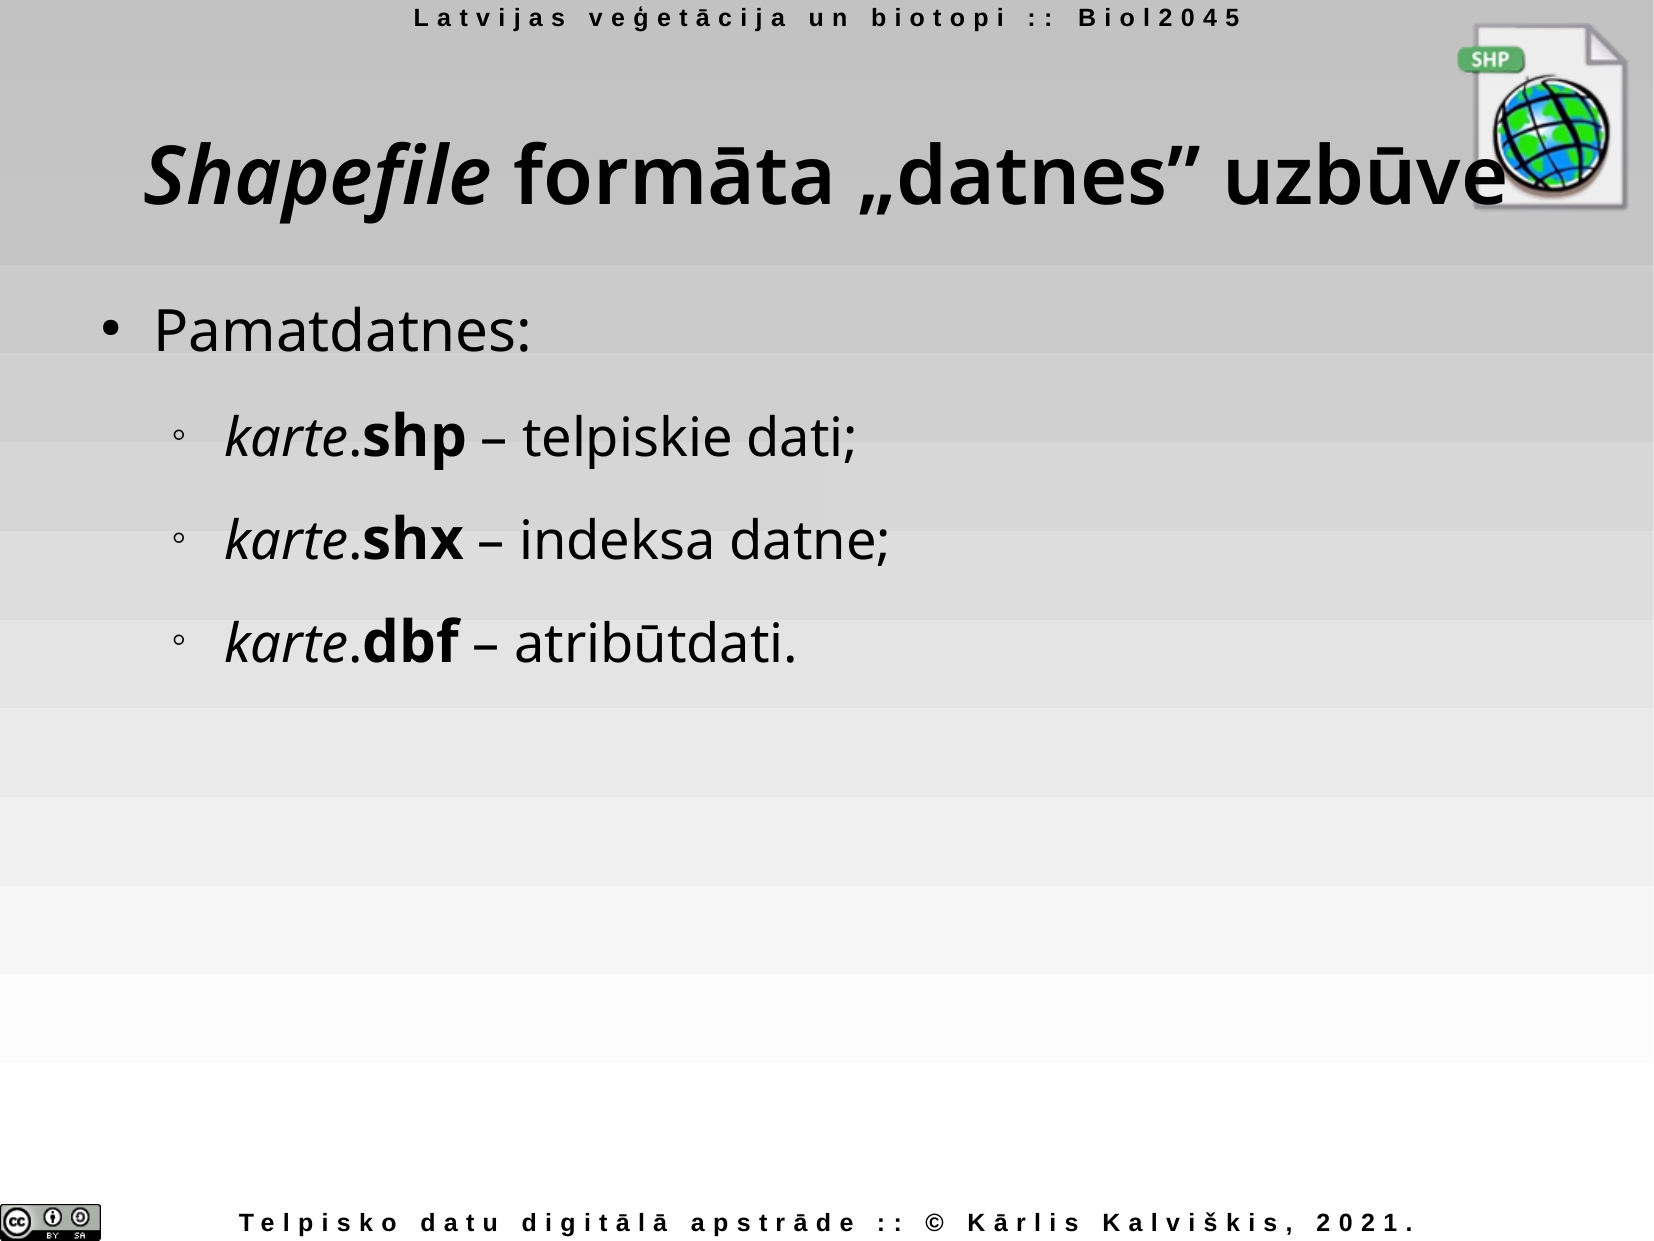

# Shapefile formāta „datnes” uzbūve
Pamatdatnes:
karte.shp – telpiskie dati;
karte.shx – indeksa datne;
karte.dbf – atribūtdati.